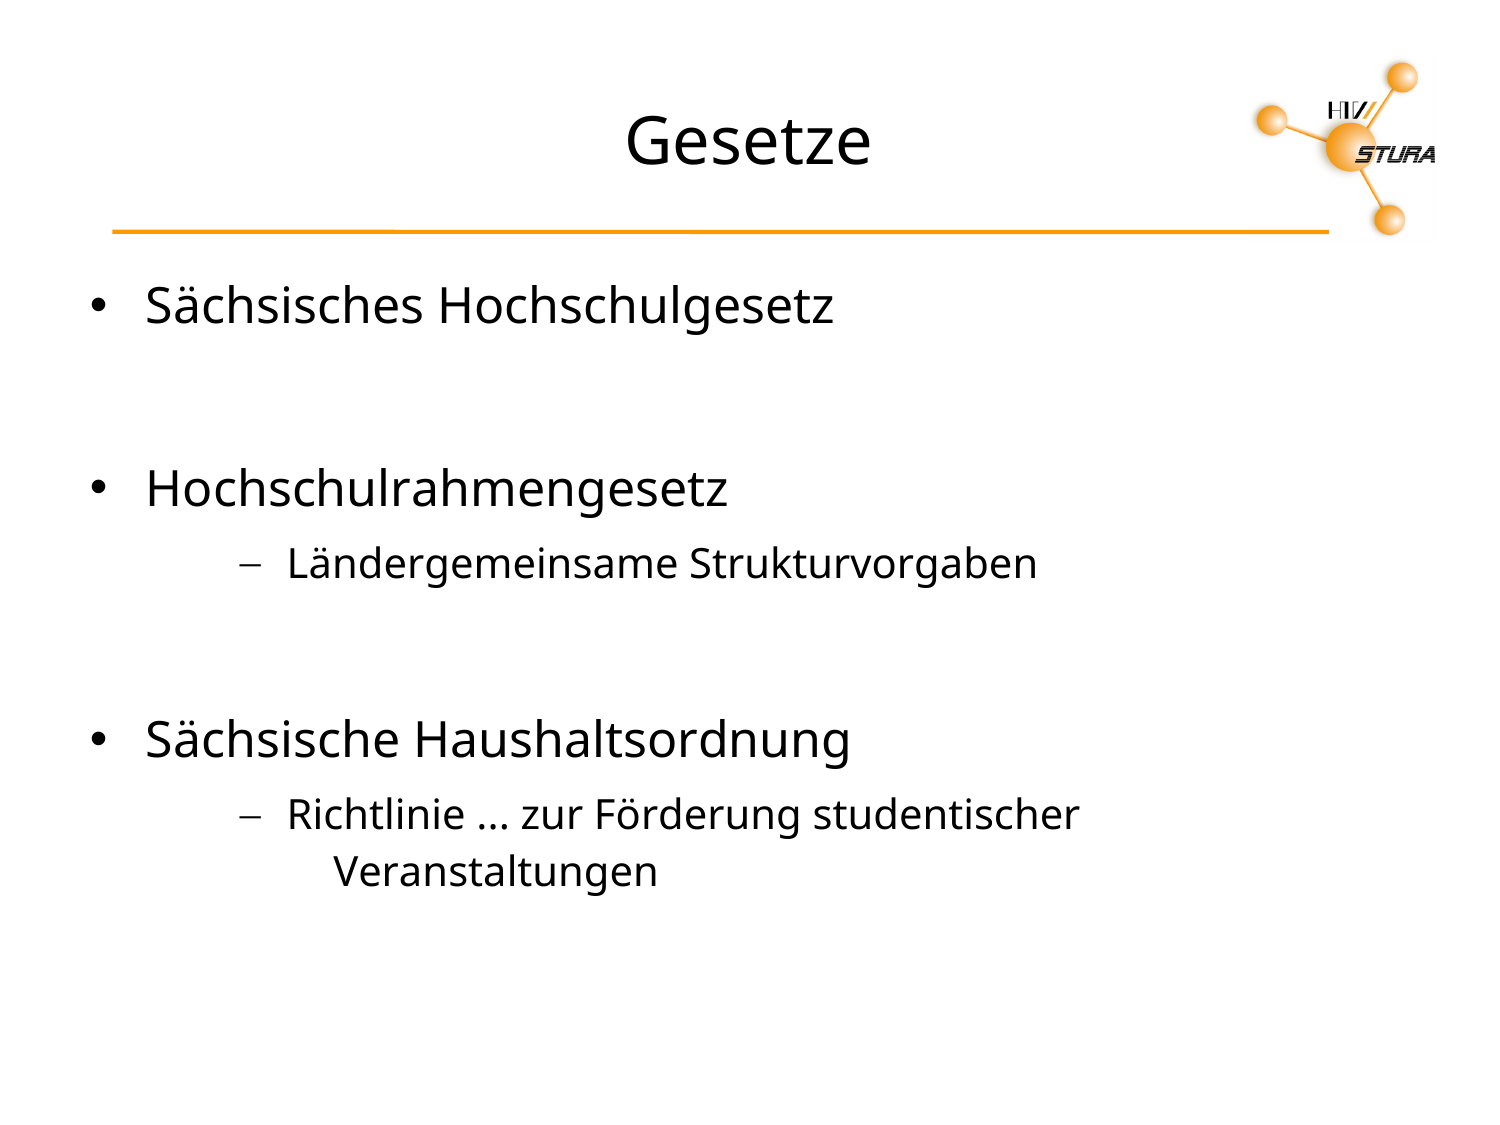

# Gesetze
Sächsisches Hochschulgesetz
Hochschulrahmengesetz
Ländergemeinsame Strukturvorgaben
Sächsische Haushaltsordnung
Richtlinie ... zur Förderung studentischer Veranstaltungen